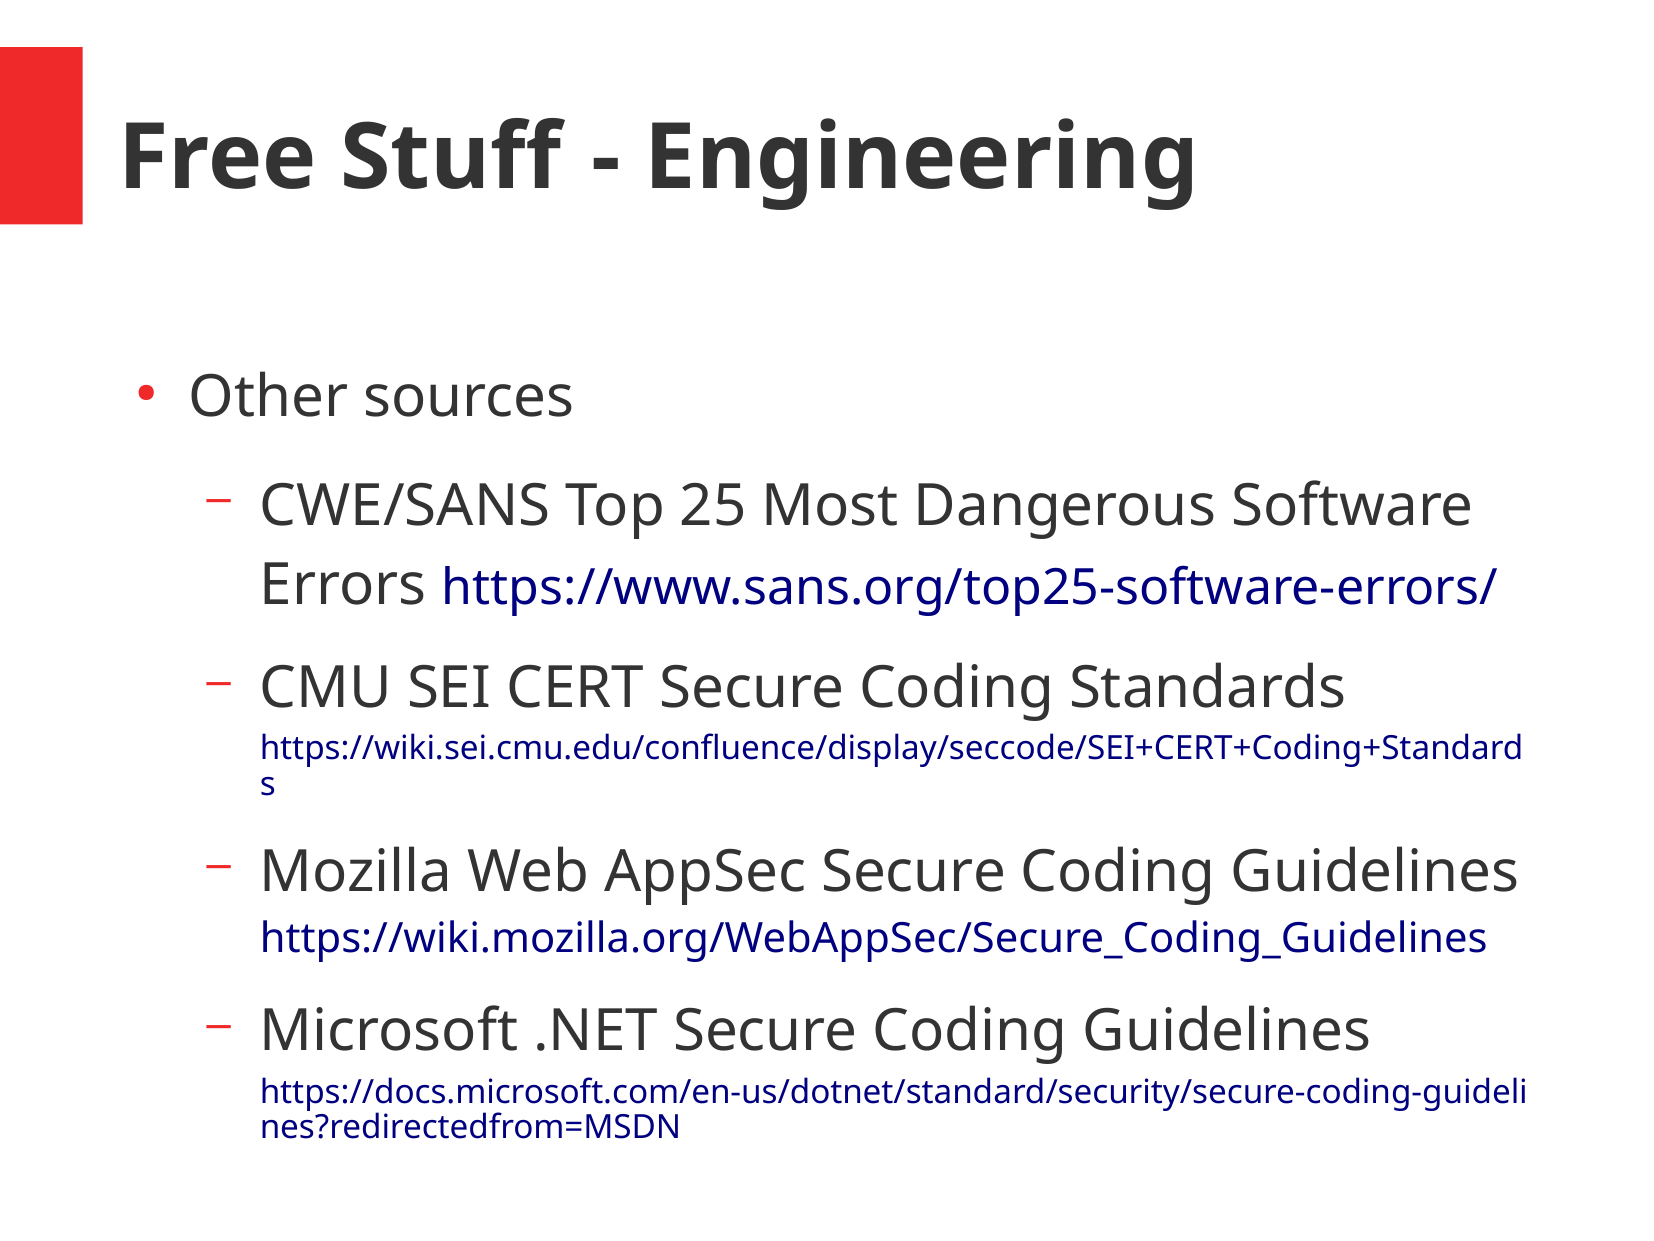

# Free Stuff	 - Engineering
Other sources
CWE/SANS Top 25 Most Dangerous Software Errors https://www.sans.org/top25-software-errors/
CMU SEI CERT Secure Coding Standards https://wiki.sei.cmu.edu/confluence/display/seccode/SEI+CERT+Coding+Standards
Mozilla Web AppSec Secure Coding Guidelines https://wiki.mozilla.org/WebAppSec/Secure_Coding_Guidelines
Microsoft .NET Secure Coding Guidelines https://docs.microsoft.com/en-us/dotnet/standard/security/secure-coding-guidelines?redirectedfrom=MSDN